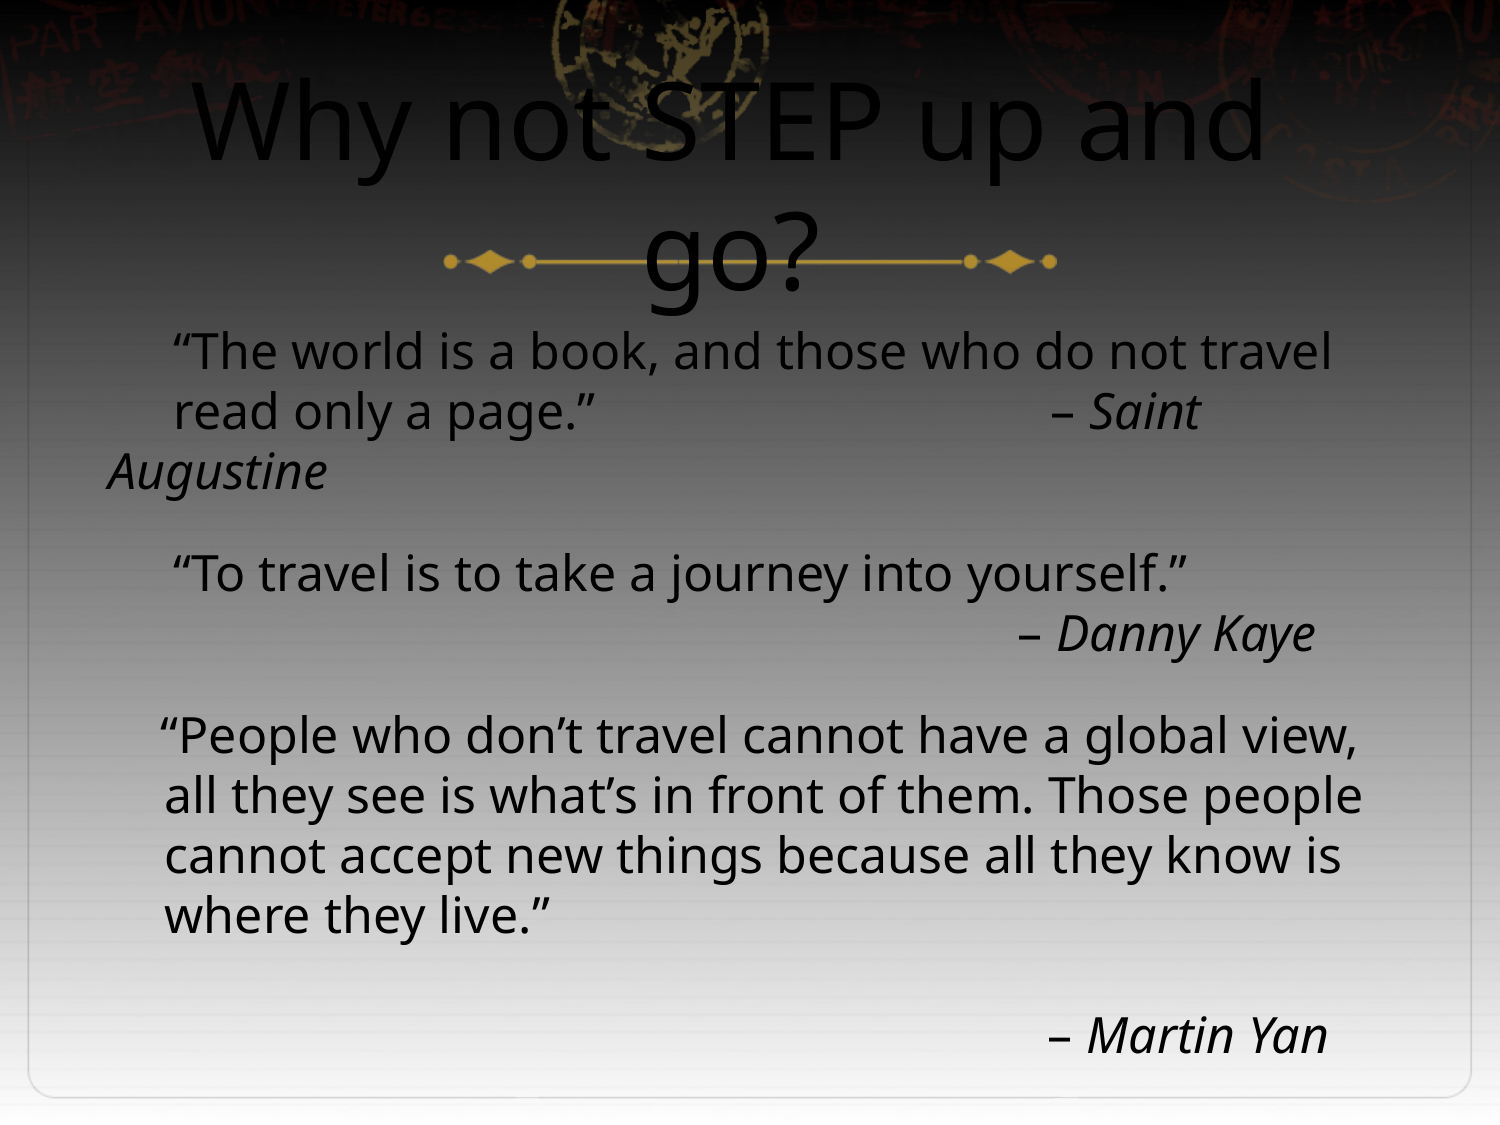

# Why not STEP up and go?
 “The world is a book, and those who do not travel
 read only a page.” – Saint Augustine
 “To travel is to take a journey into yourself.”
 – Danny Kaye
 “People who don’t travel cannot have a global view, all they see is what’s in front of them. Those people cannot accept new things because all they know is where they live.”
 – Martin Yan